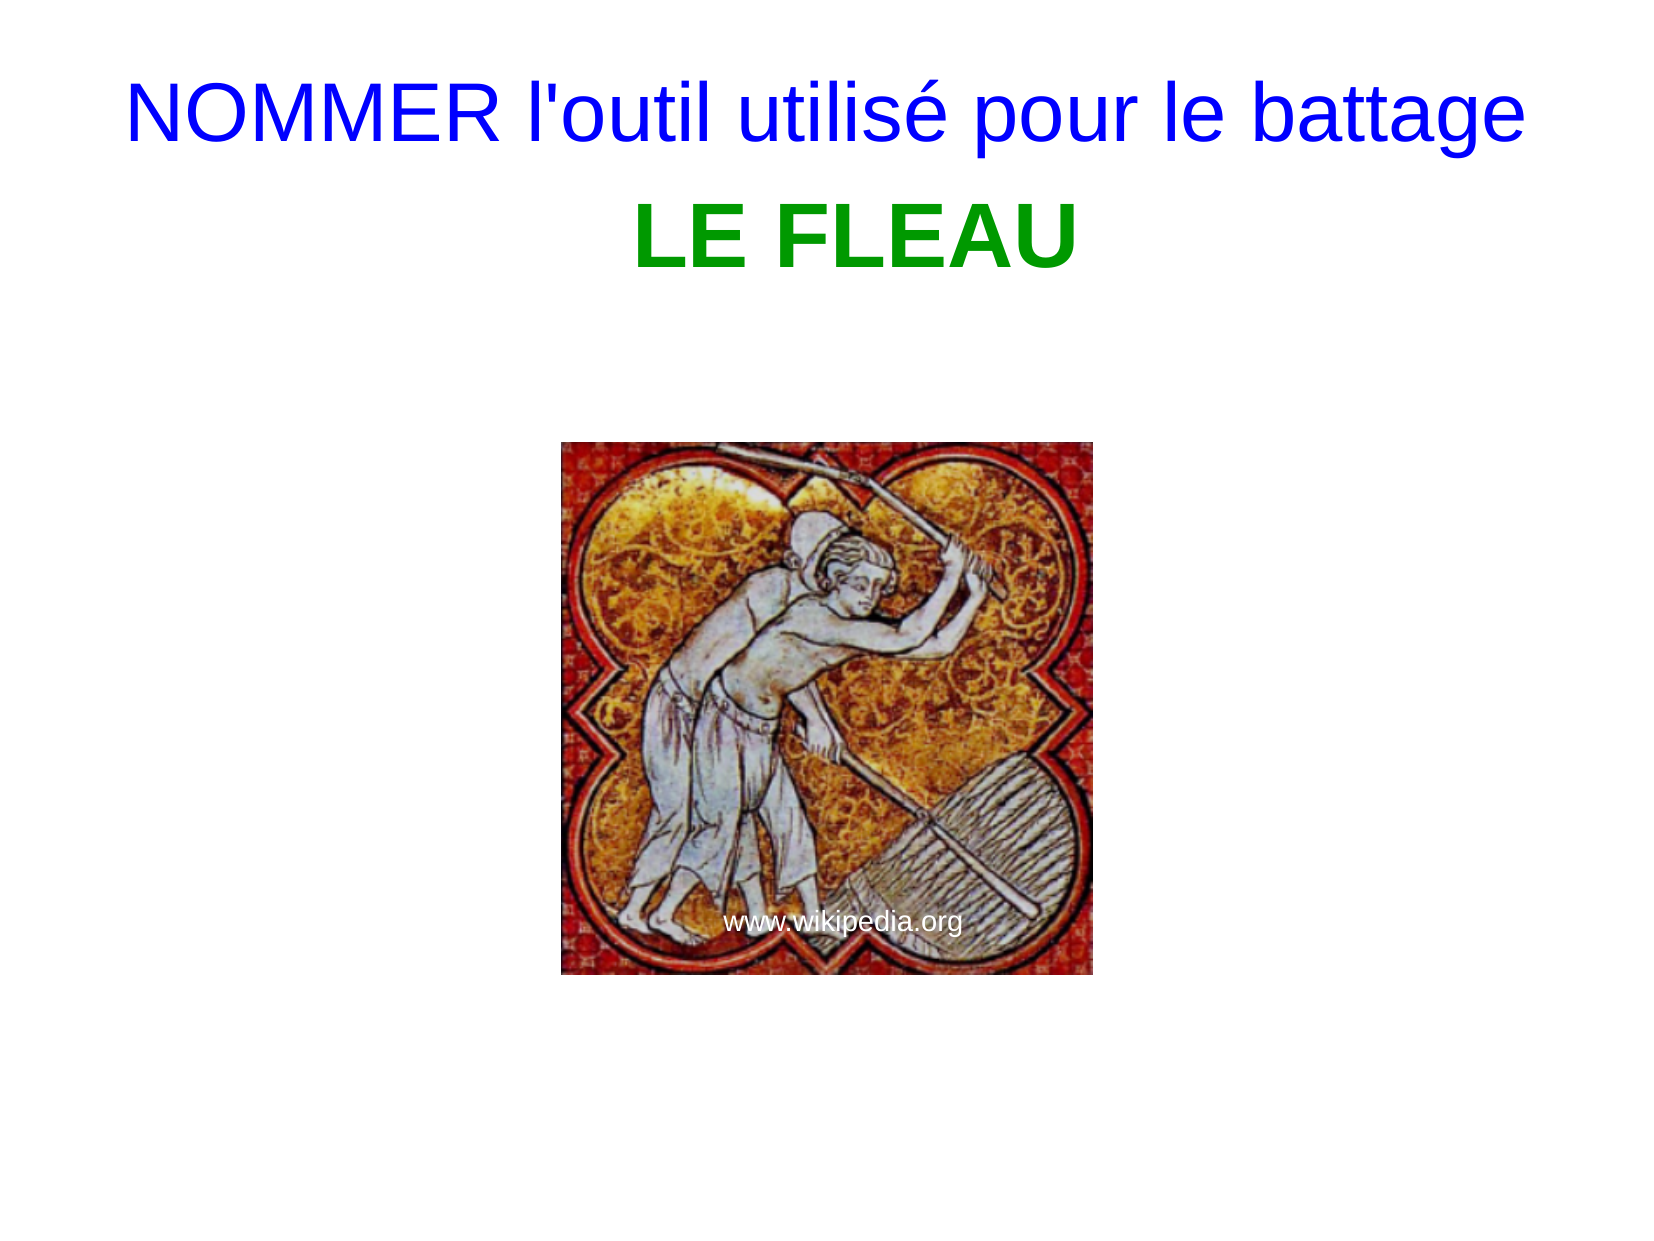

NOMMER l'outil utilisé pour le battage
LE FLEAU
www.wikipedia.org